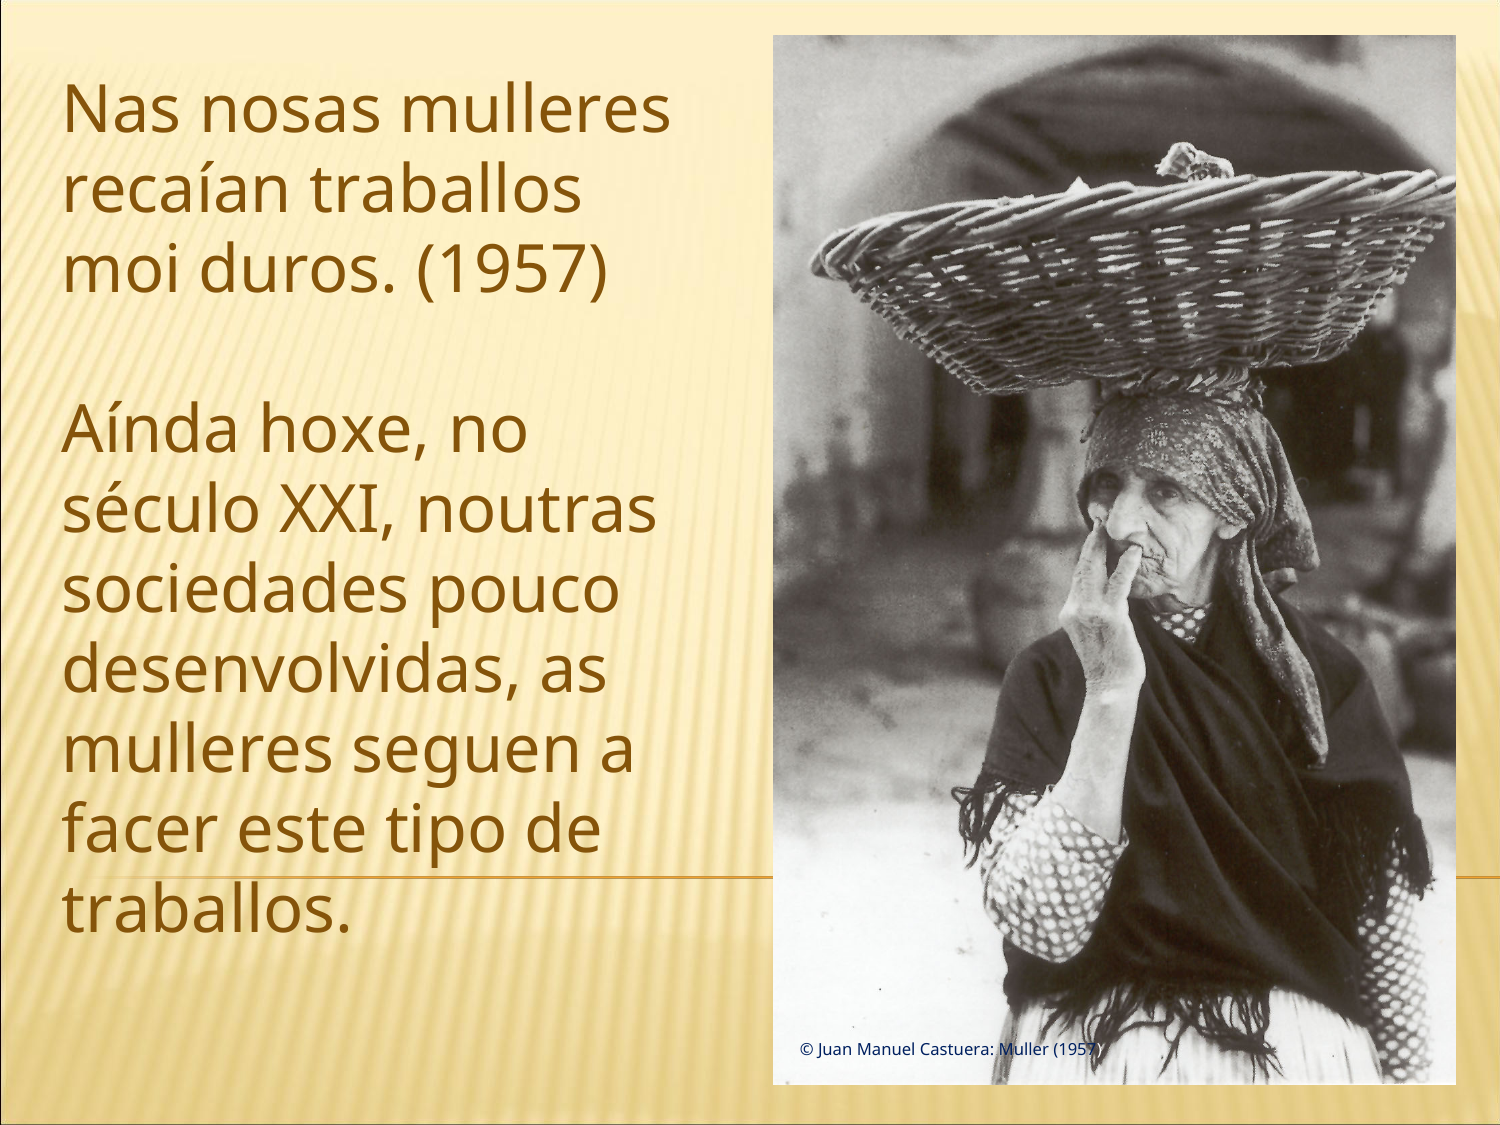

Nas nosas mulleres recaían traballos moi duros. (1957)
Aínda hoxe, no século XXI, noutras sociedades pouco desenvolvidas, as mulleres seguen a facer este tipo de traballos.
© Juan Manuel Castuera: Muller (1957)